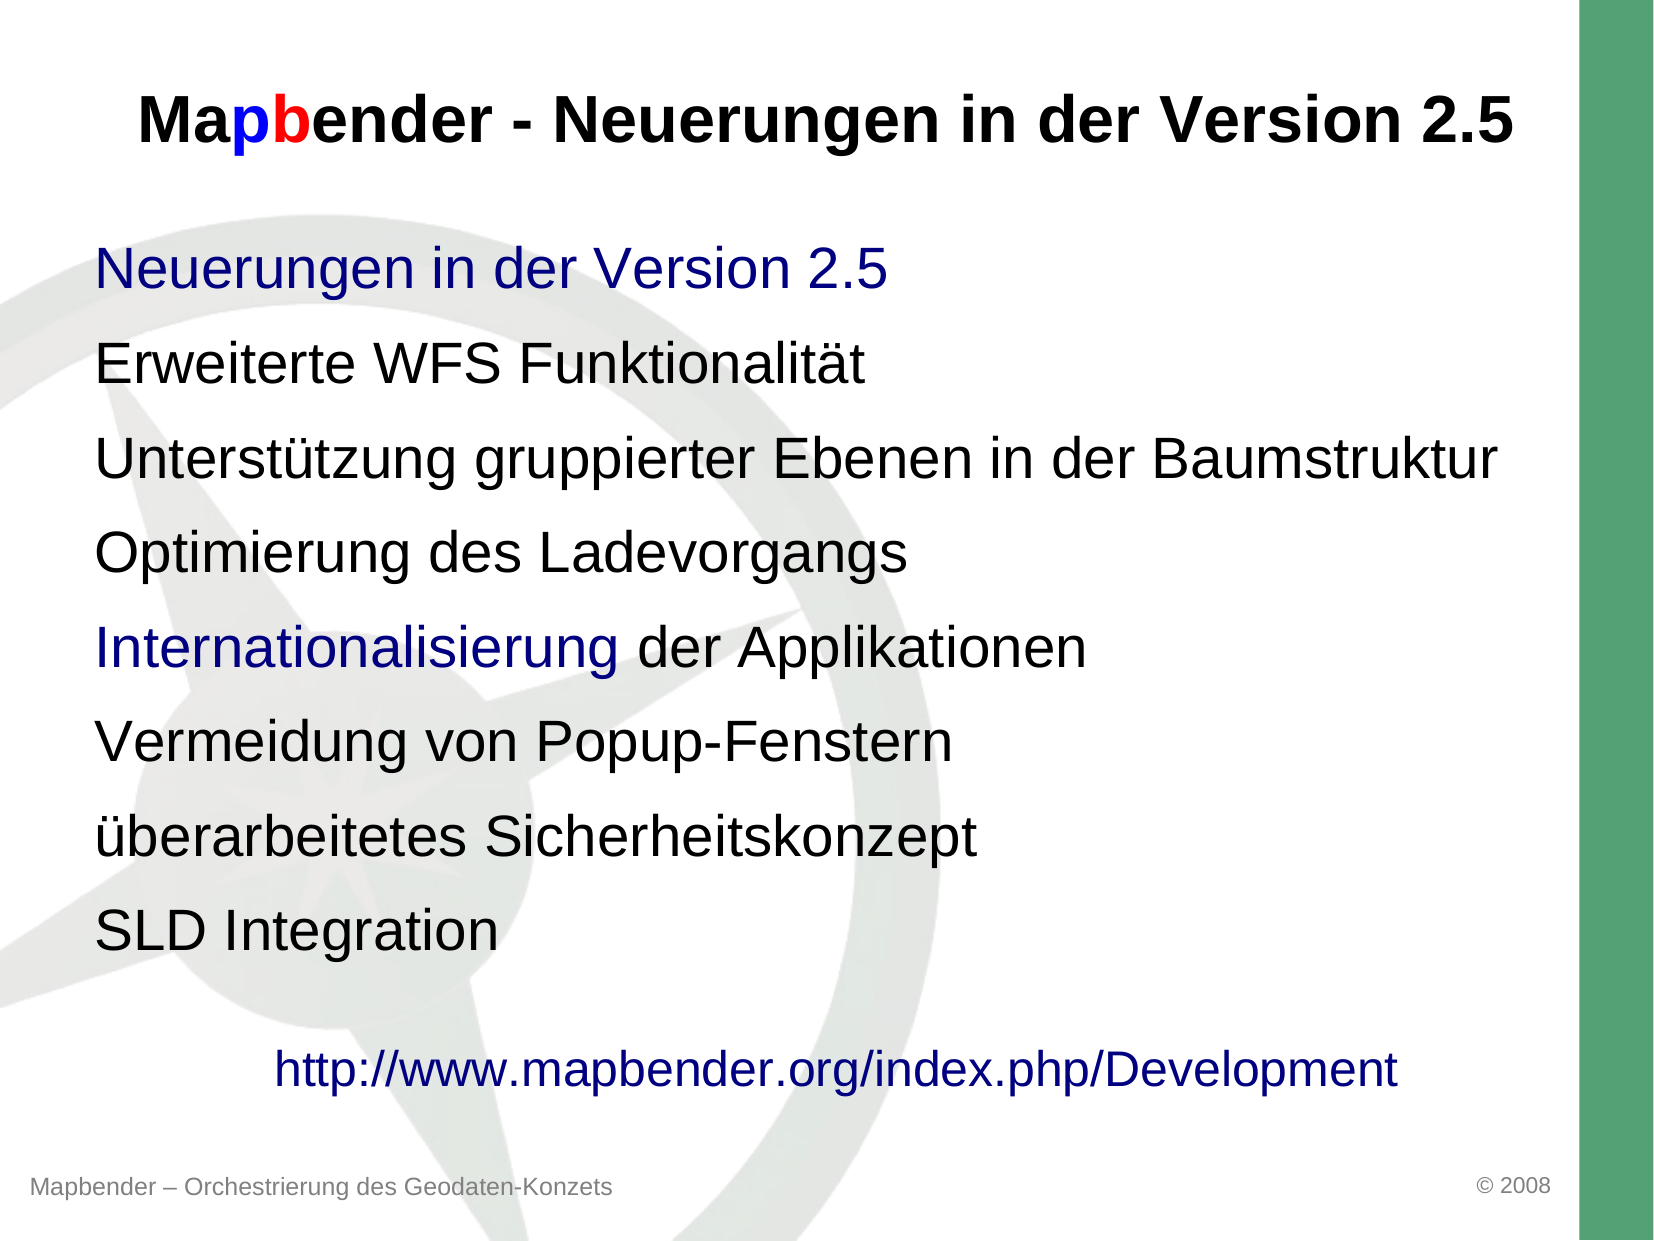

Mapbender - Neuerungen in der Version 2.5
# Neuerungen in der Version 2.5
Erweiterte WFS Funktionalität
Unterstützung gruppierter Ebenen in der Baumstruktur
Optimierung des Ladevorgangs
Internationalisierung der Applikationen
Vermeidung von Popup-Fenstern
überarbeitetes Sicherheitskonzept
SLD Integration
http://www.mapbender.org/index.php/Development